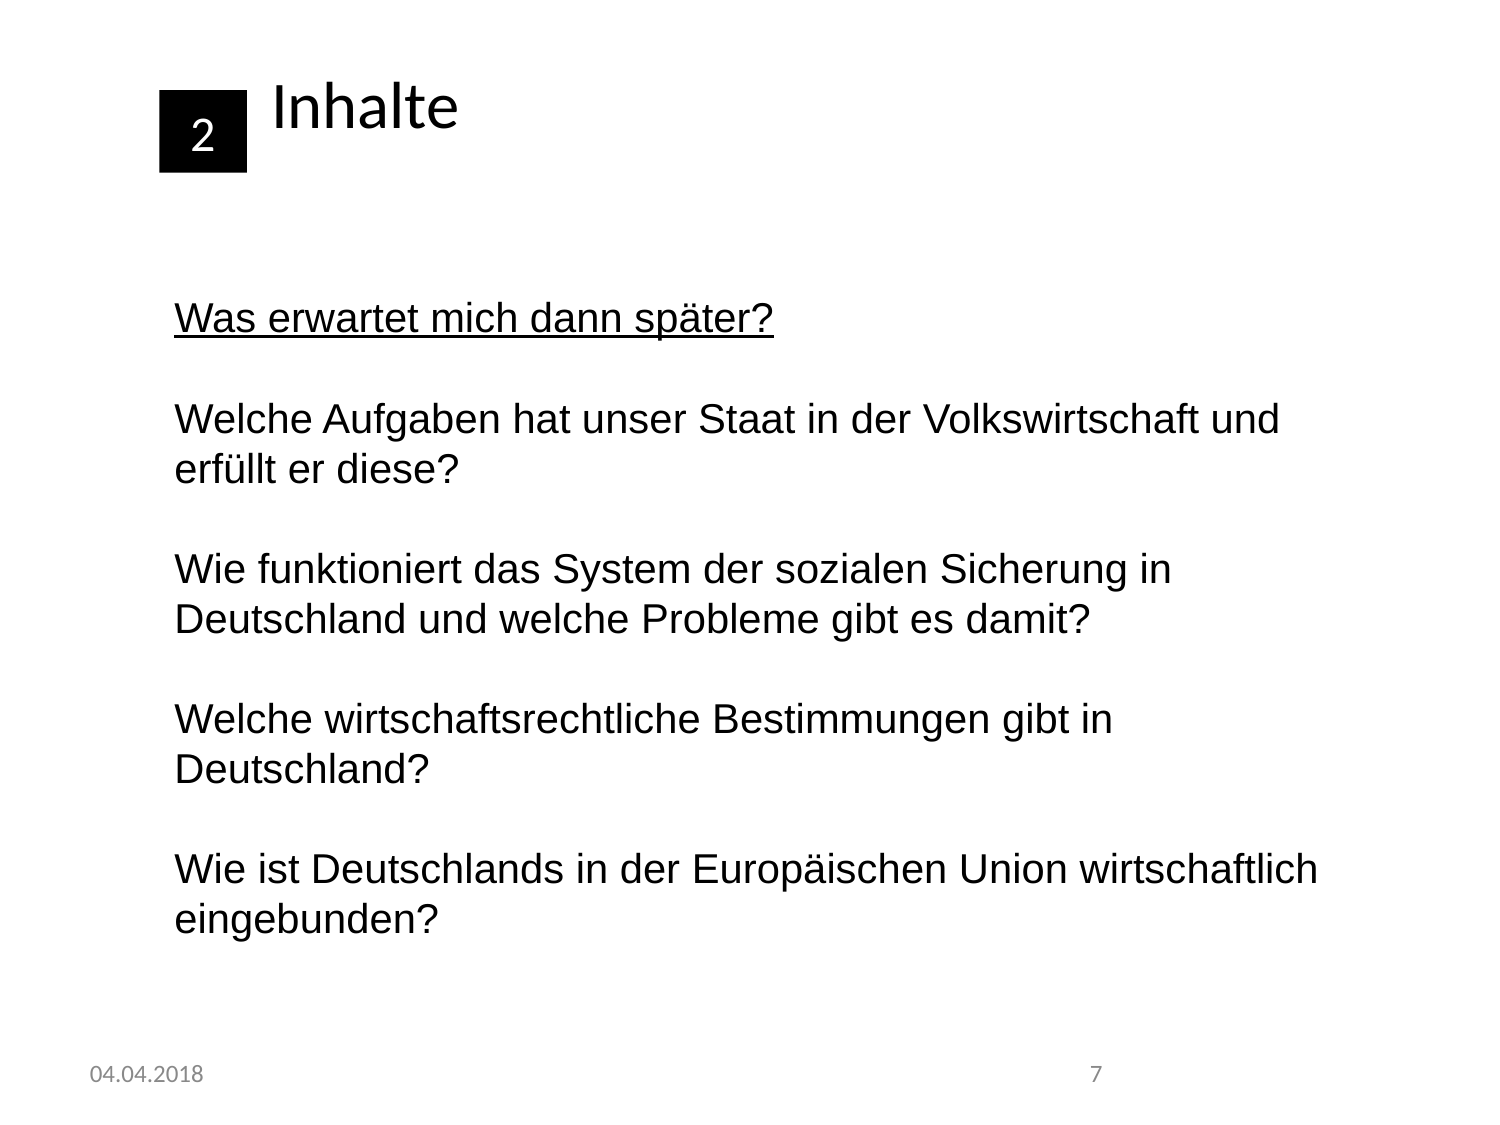

Inhalte
2
Was erwartet mich dann später?
Welche Aufgaben hat unser Staat in der Volkswirtschaft und erfüllt er diese?
Wie funktioniert das System der sozialen Sicherung in Deutschland und welche Probleme gibt es damit?
Welche wirtschaftsrechtliche Bestimmungen gibt in Deutschland?
Wie ist Deutschlands in der Europäischen Union wirtschaftlich eingebunden?
04.04.2018